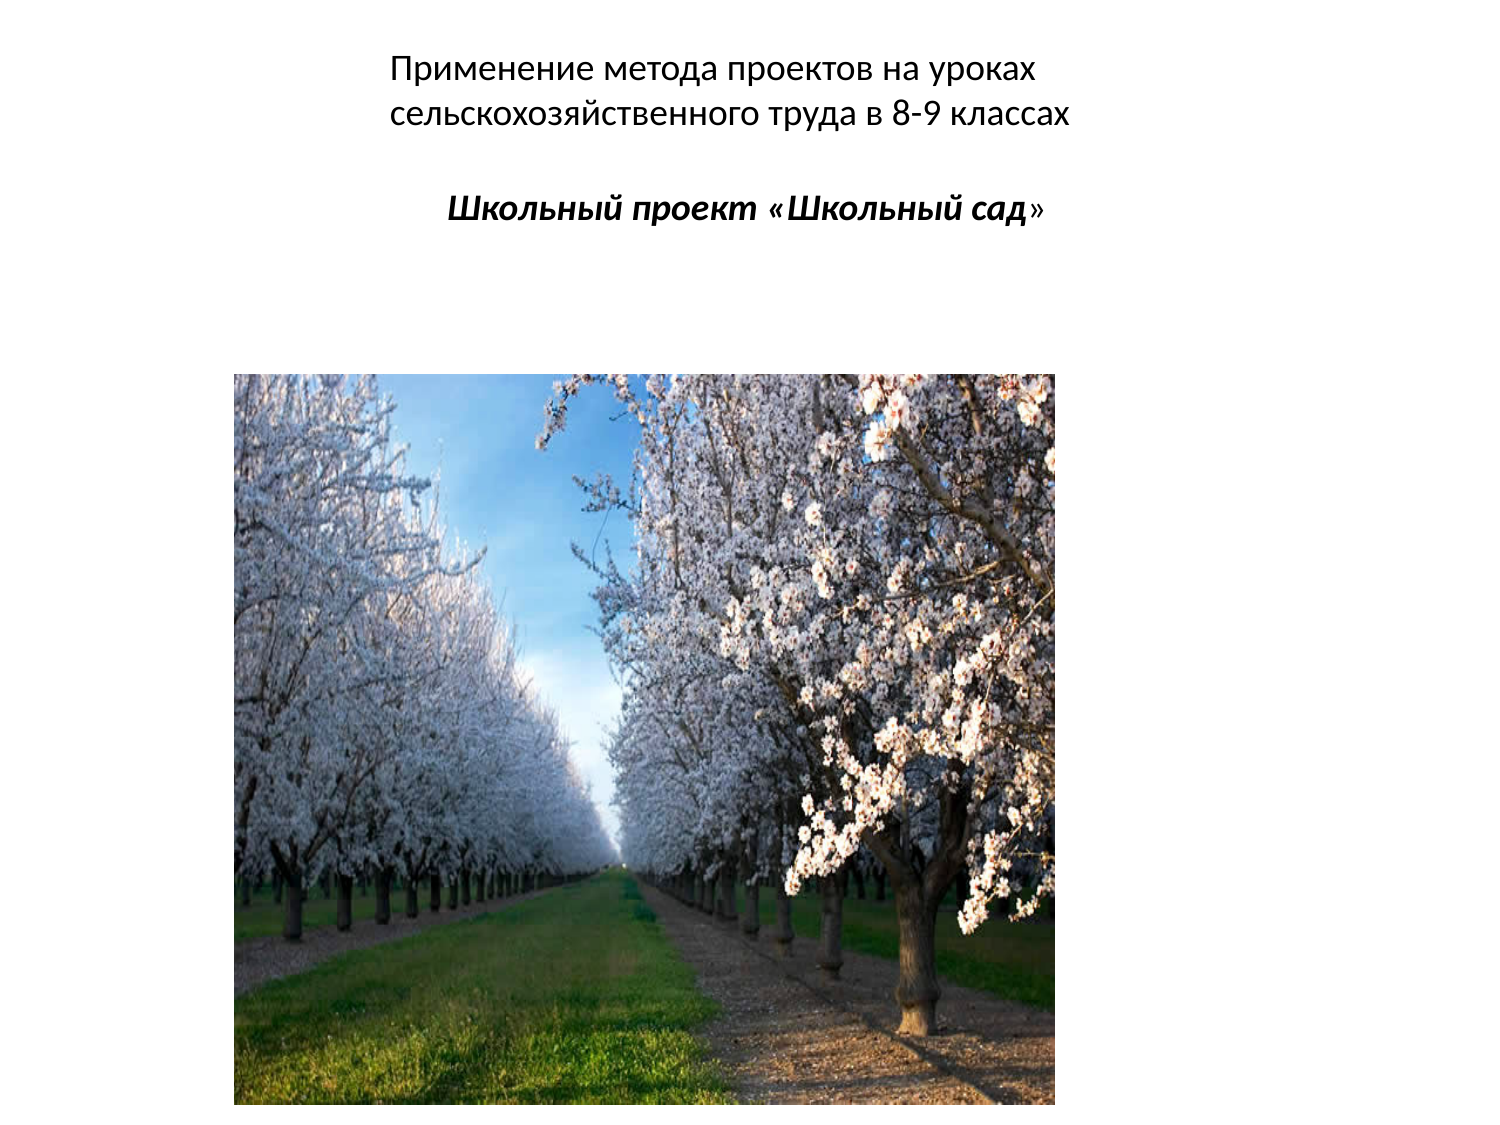

Применение метода проектов на уроках сельскохозяйственного труда в 8-9 классах
Школьный проект «Школьный сад»